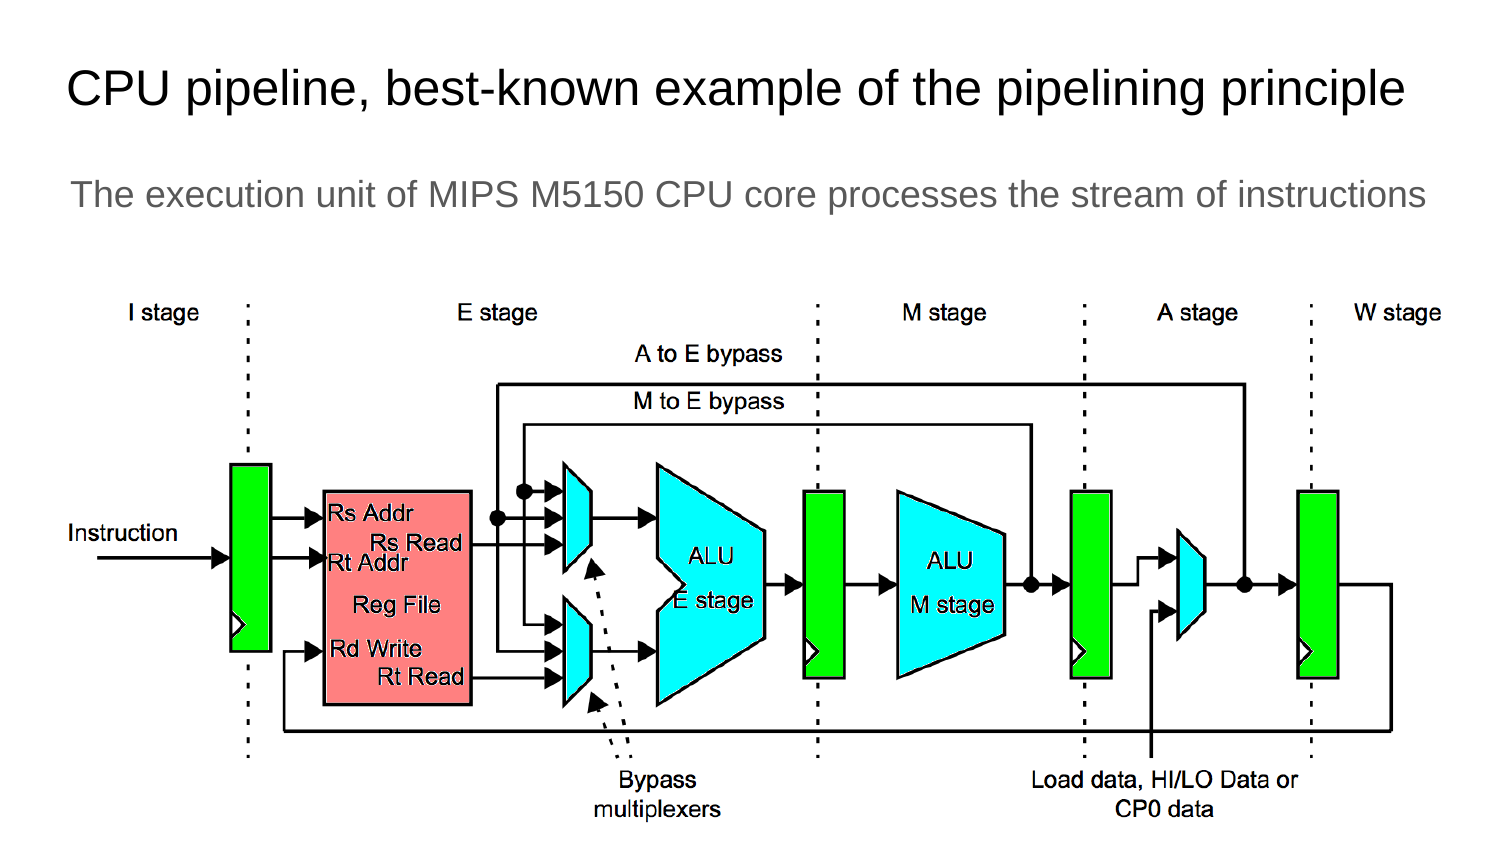

# CPU pipeline, best-known example of the pipelining principle
The execution unit of MIPS M5150 CPU core processes the stream of instructions